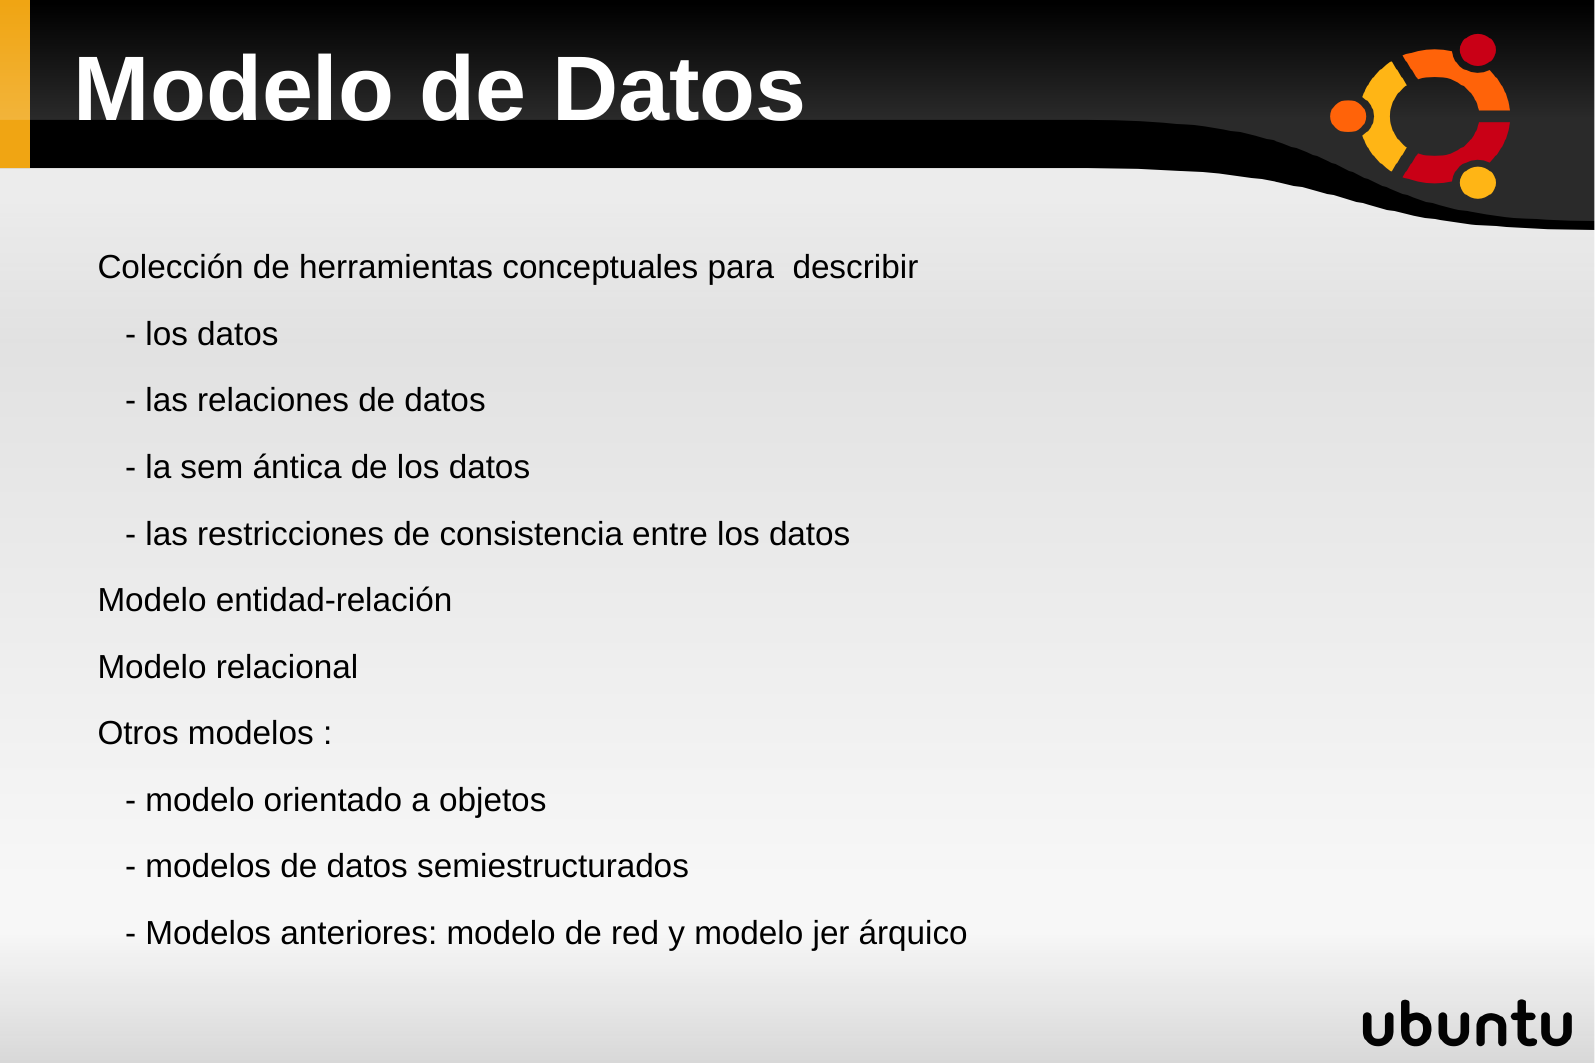

# Modelo de Datos
Colección de herramientas conceptuales para describir
 - los datos
 - las relaciones de datos
 - la sem ántica de los datos
 - las restricciones de consistencia entre los datos
Modelo entidad-relación
Modelo relacional
Otros modelos :
 - modelo orientado a objetos
 - modelos de datos semiestructurados
 - Modelos anteriores: modelo de red y modelo jer árquico